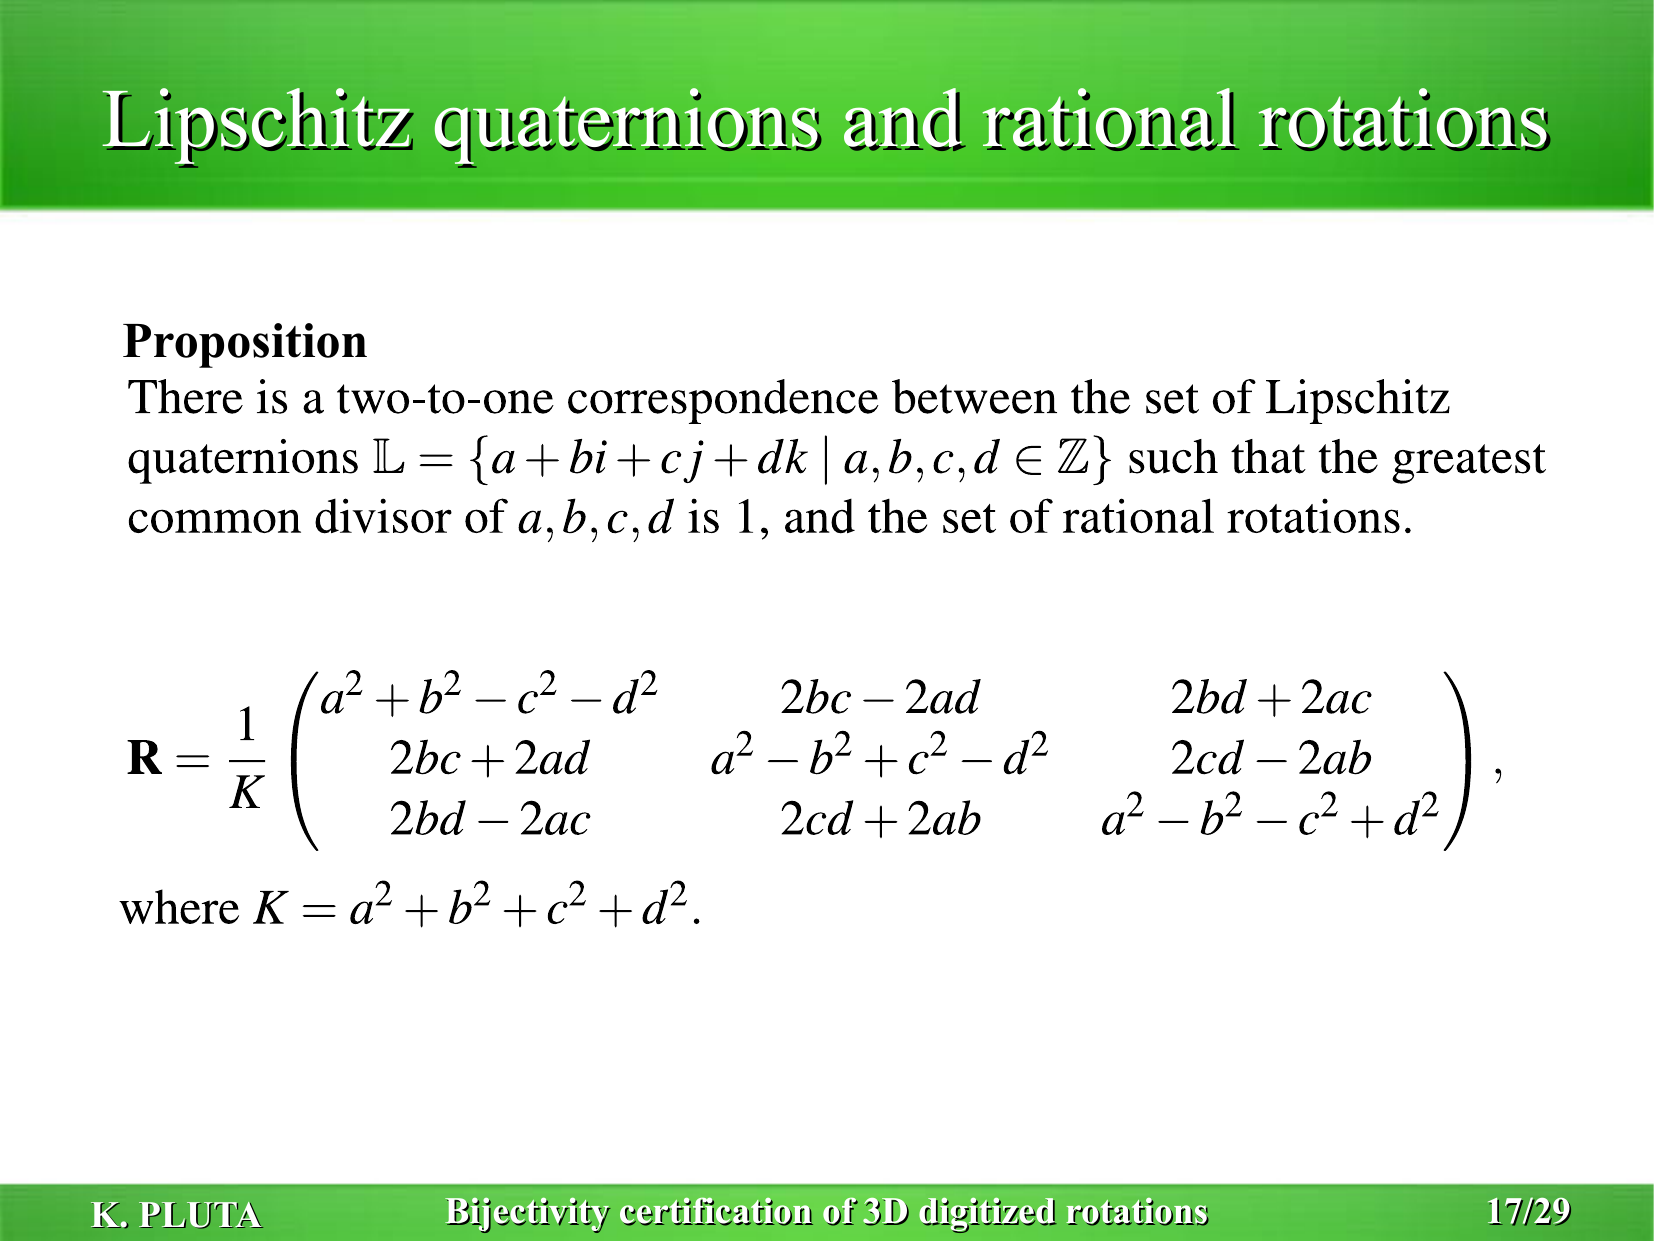

# Lipschitz quaternions and rational rotations
Proposition
Bijectivity certification of 3D digitized rotations
17